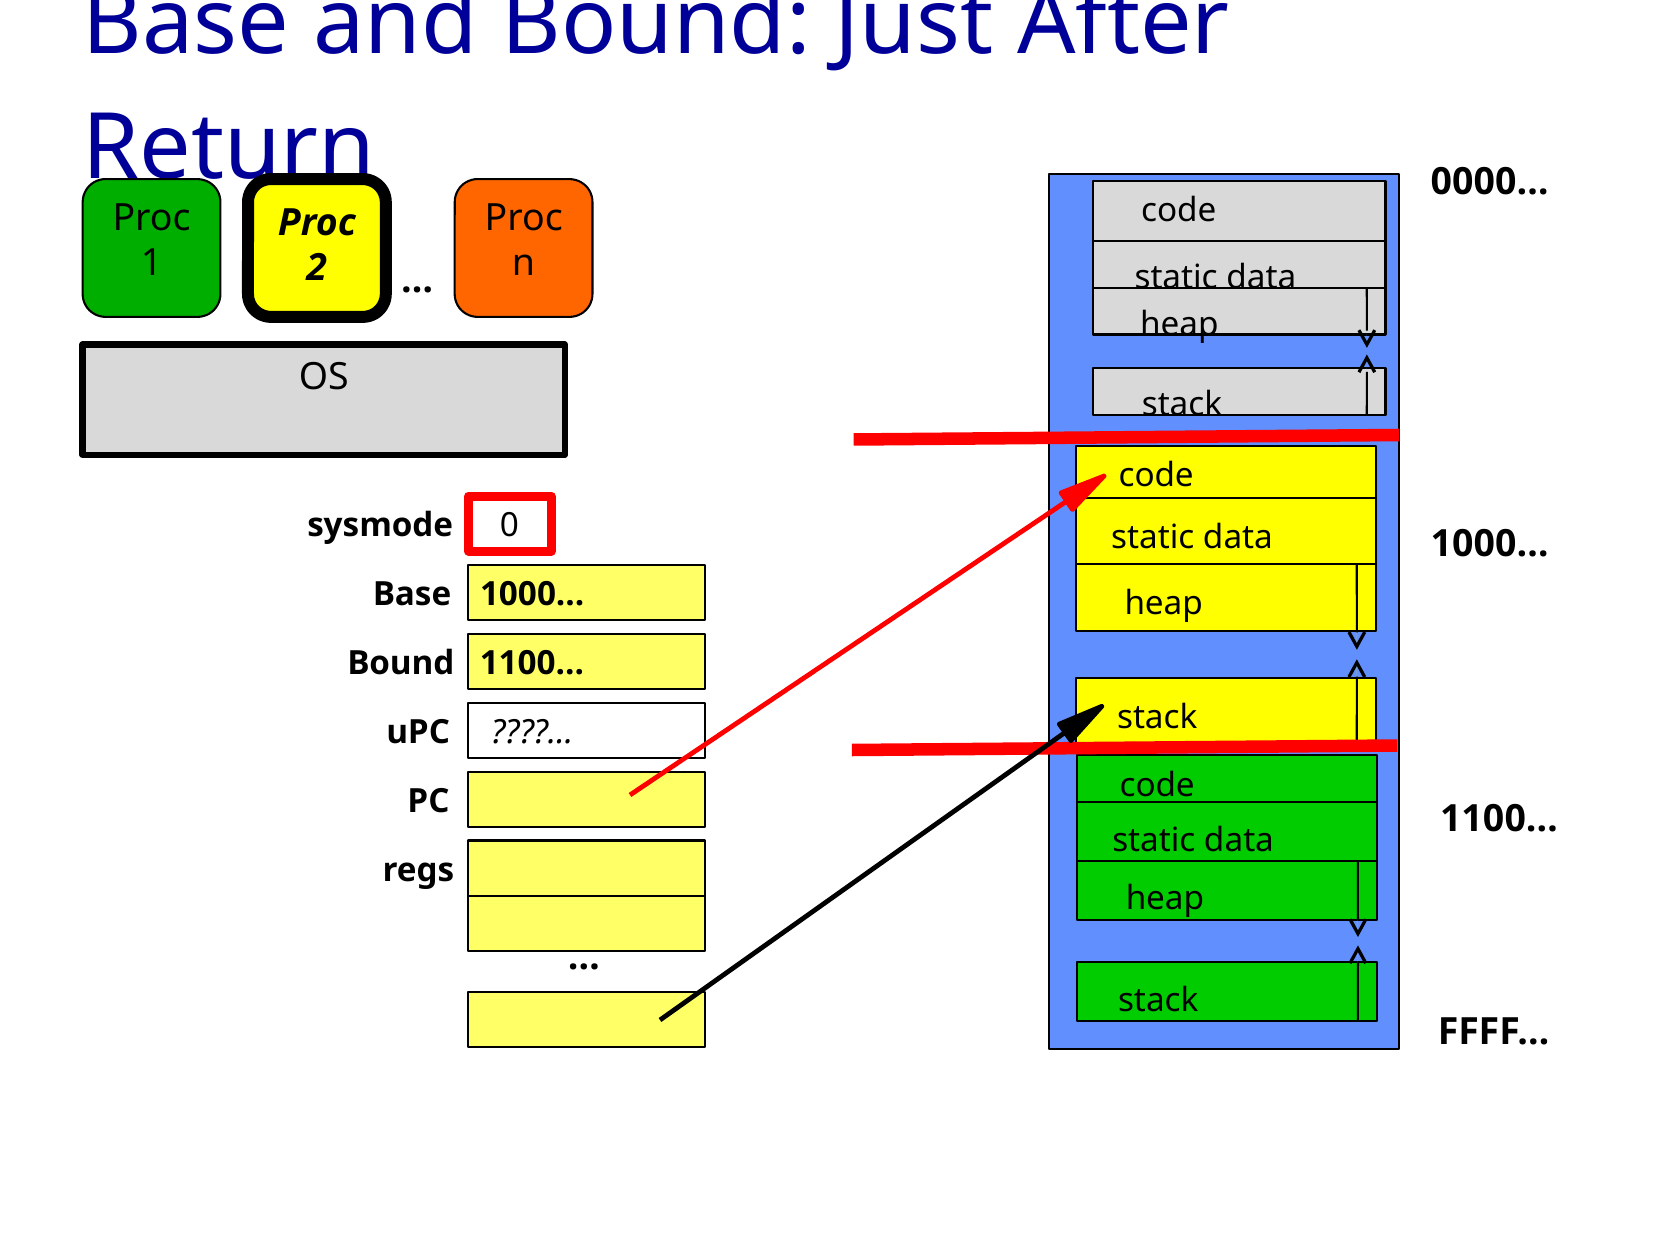

# Base and Bound: Just After Return
0000…
Proc 1
Proc 2
Proc n
code
static data
heap
stack
…
OS
code
static data
heap
stack
sysmode
0
1000…
Base
1000...
Bound
1100...
uPC
????...
code
static data
heap
stack
PC
1100…
regs
…
FFFF…